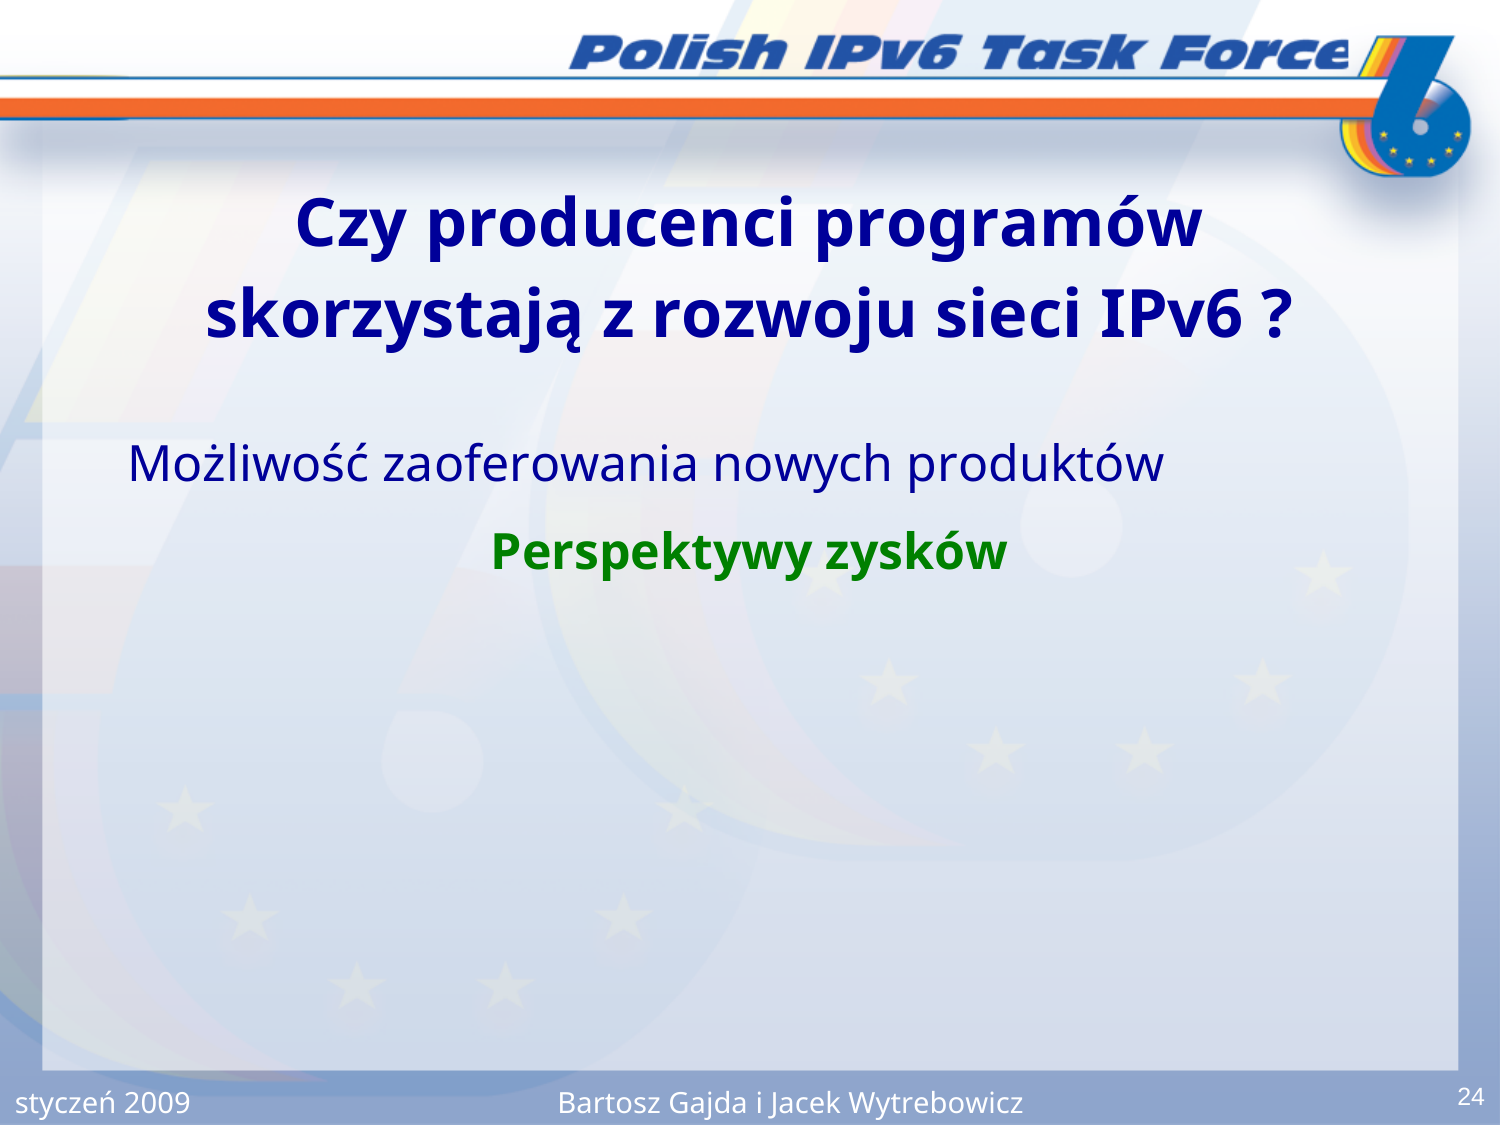

# Czy producenci programów skorzystają z rozwoju sieci IPv6 ?
Możliwość zaoferowania nowych produktów
Perspektywy zysków
styczeń 2009
Bartosz Gajda i Jacek Wytrebowicz
24